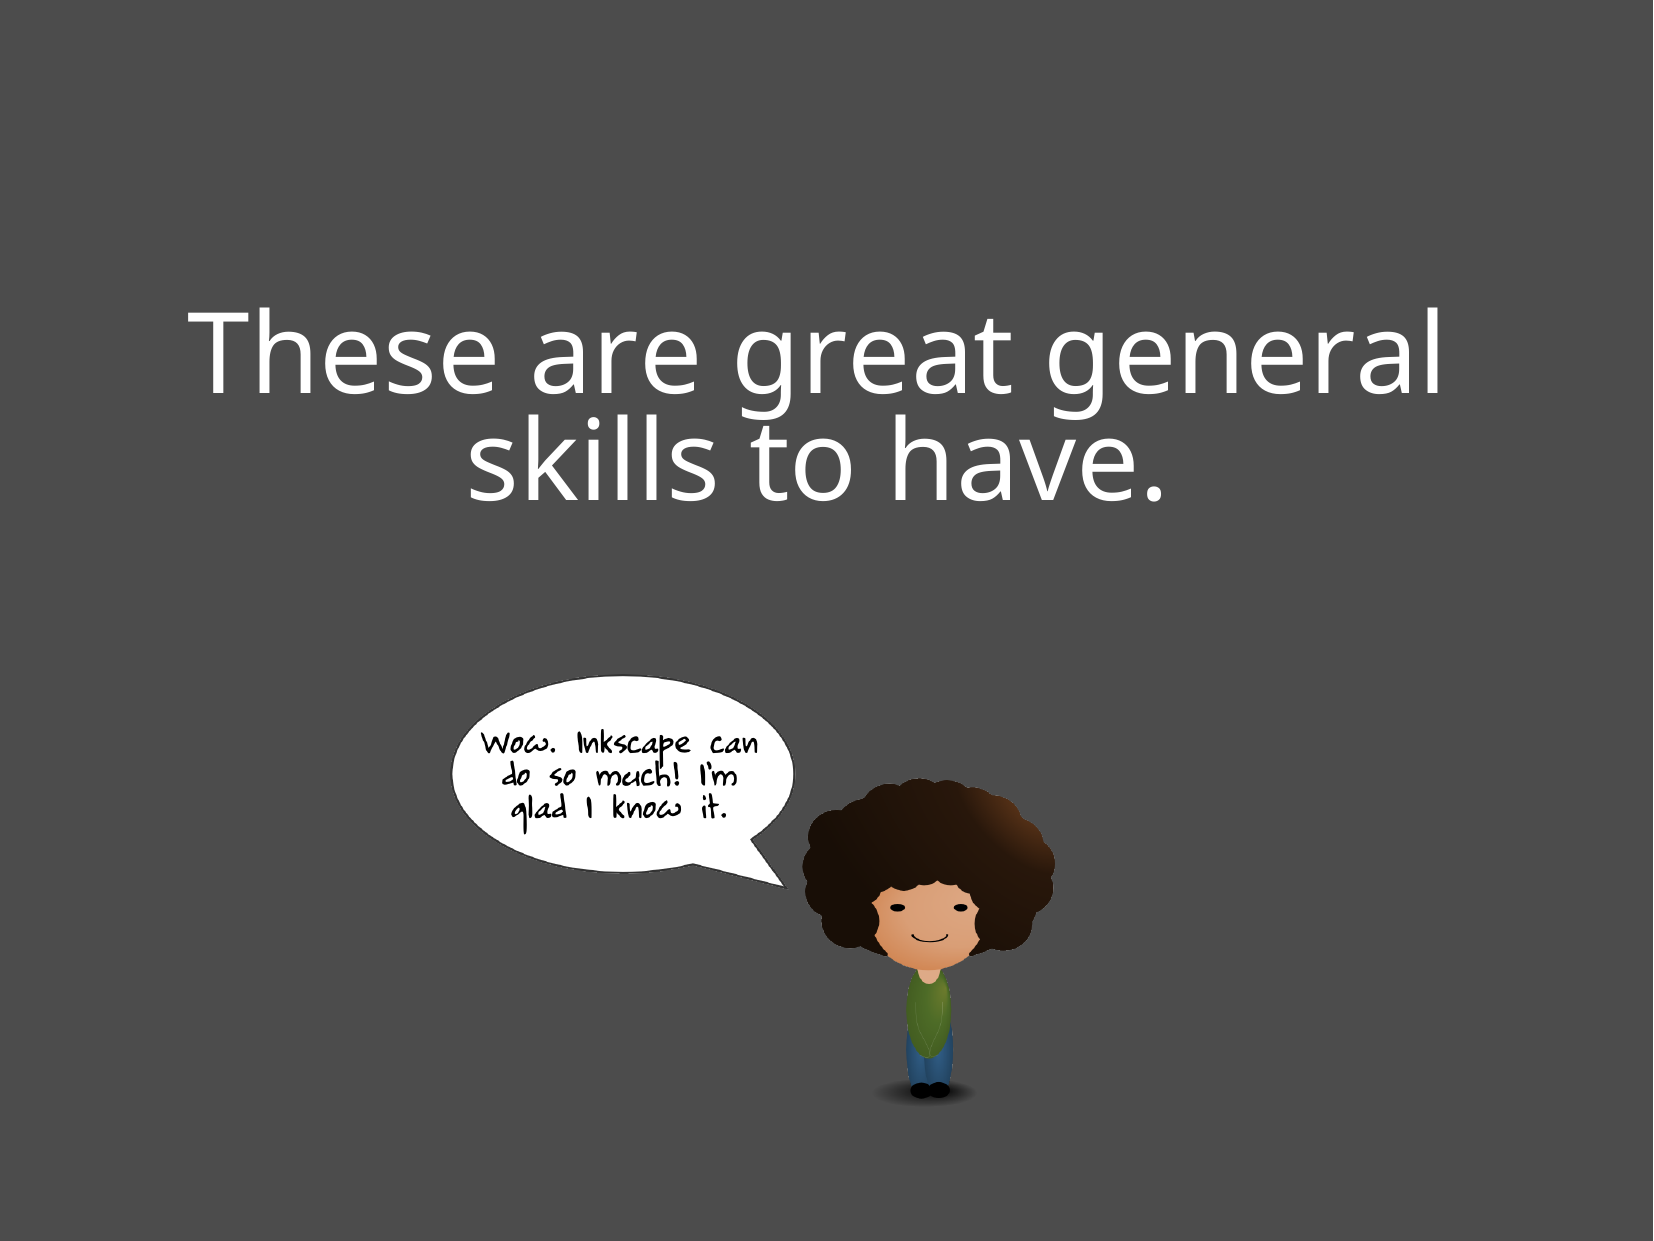

# These are great general skills to have.